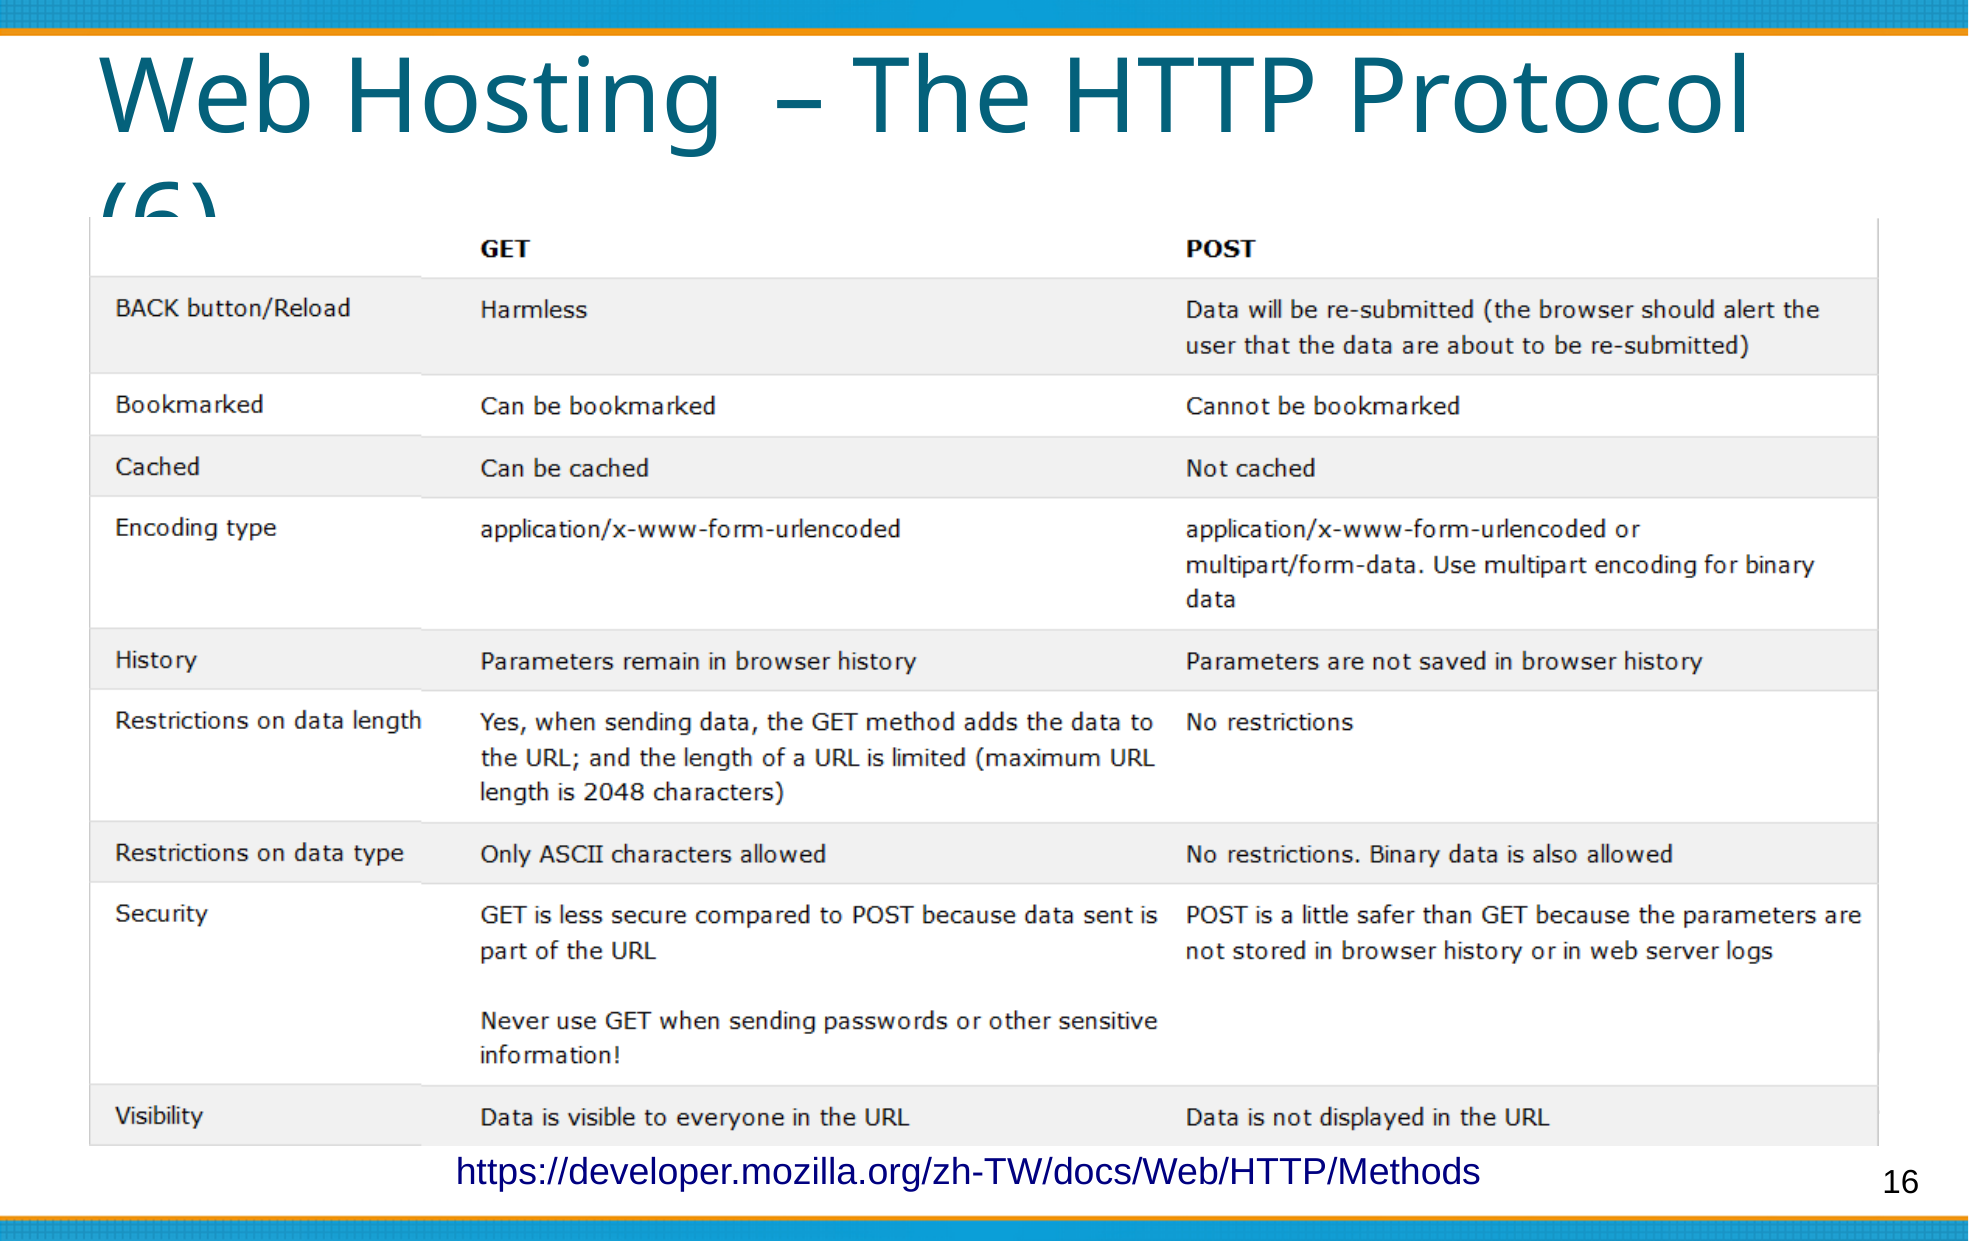

# Web Hosting 	– The HTTP Protocol (6)
https://developer.mozilla.org/zh-TW/docs/Web/HTTP/Methods